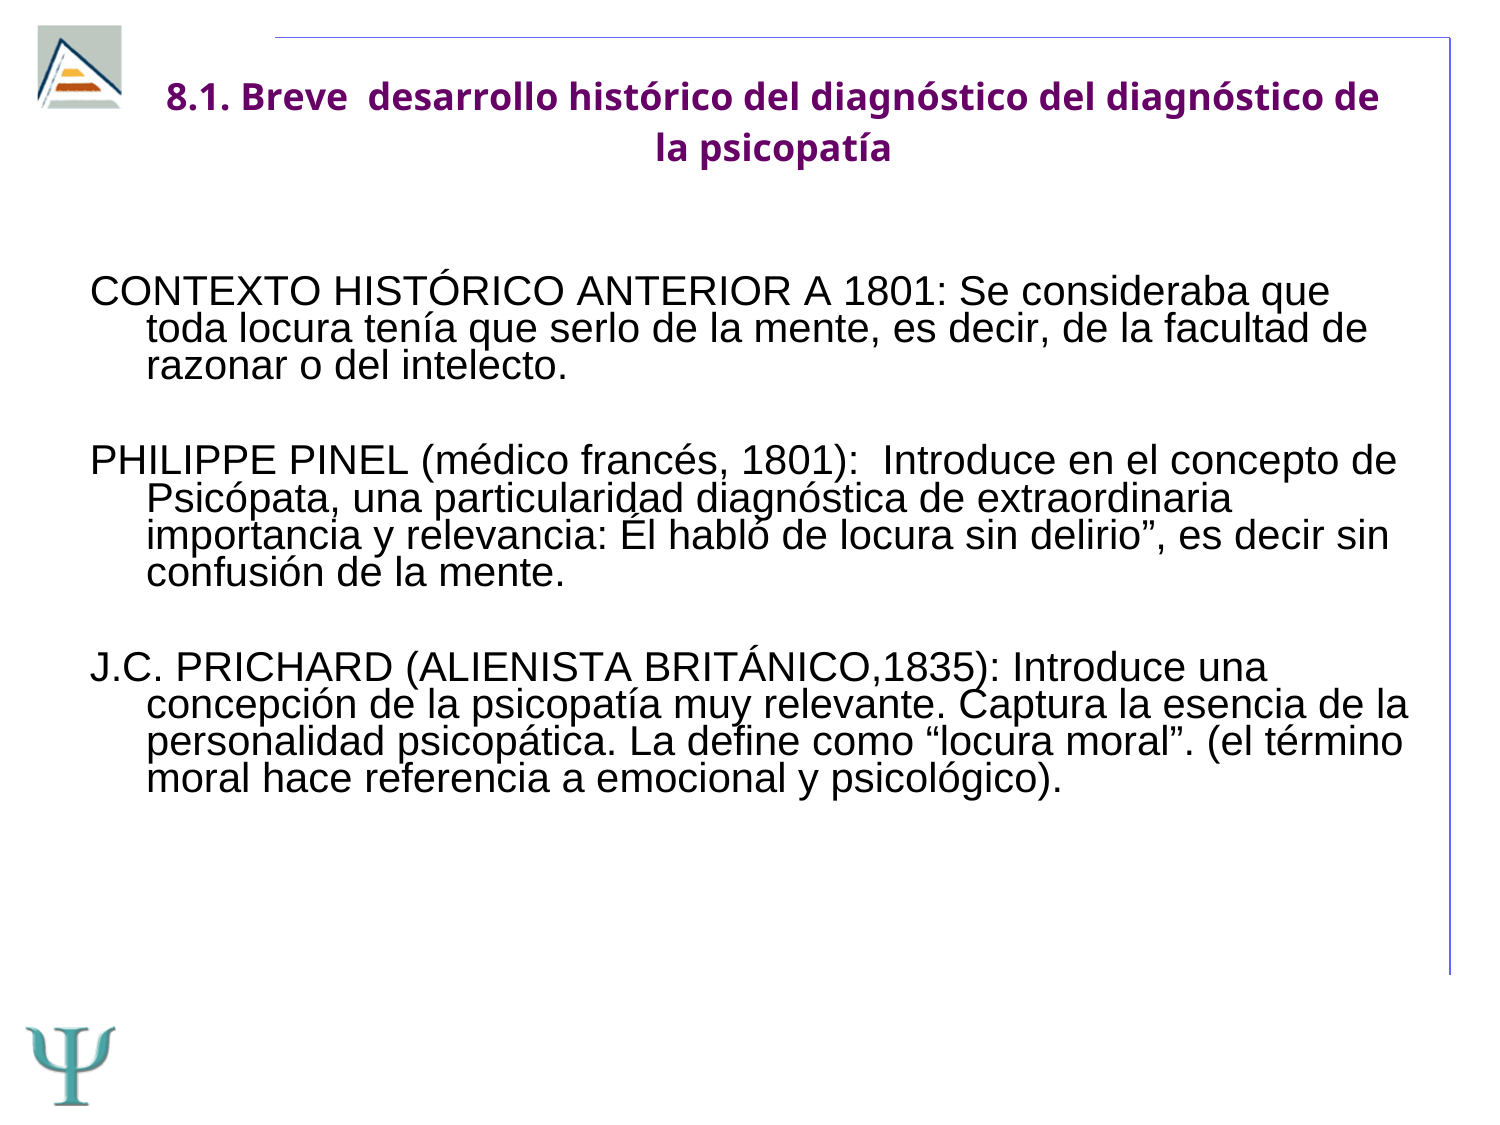

# 8.1. Breve desarrollo histórico del diagnóstico del diagnóstico de la psicopatía
CONTEXTO HISTÓRICO ANTERIOR A 1801: Se consideraba que toda locura tenía que serlo de la mente, es decir, de la facultad de razonar o del intelecto.
PHILIPPE PINEL (médico francés, 1801): Introduce en el concepto de Psicópata, una particularidad diagnóstica de extraordinaria importancia y relevancia: Él habló de locura sin delirio”, es decir sin confusión de la mente.
J.C. PRICHARD (ALIENISTA BRITÁNICO,1835): Introduce una concepción de la psicopatía muy relevante. Captura la esencia de la personalidad psicopática. La define como “locura moral”. (el término moral hace referencia a emocional y psicológico).